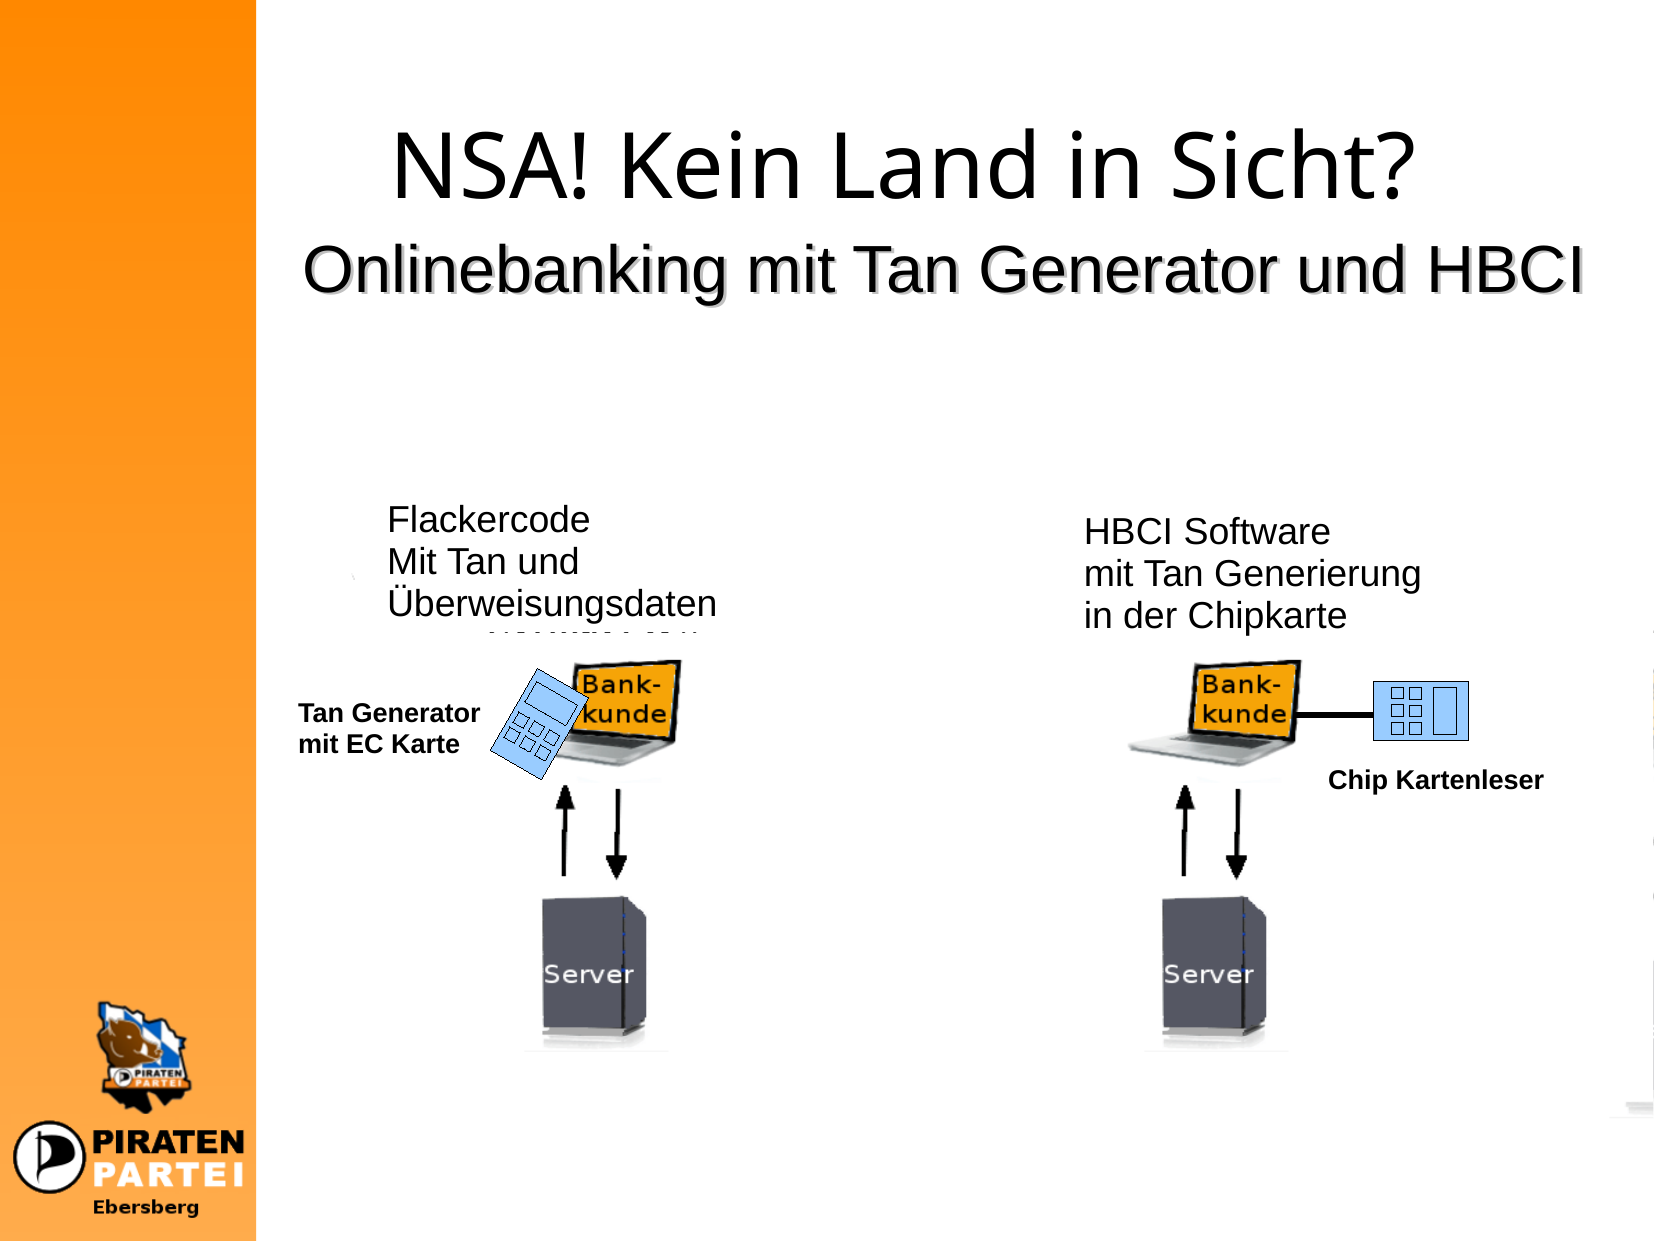

# NSA! Kein Land in Sicht?
Onlinebanking mit Tan Generator und HBCI
Flackercode
Mit Tan und
Überweisungsdaten
HBCI Software
mit Tan Generierung
in der Chipkarte
Tan Generator
mit EC Karte
Chip Kartenleser